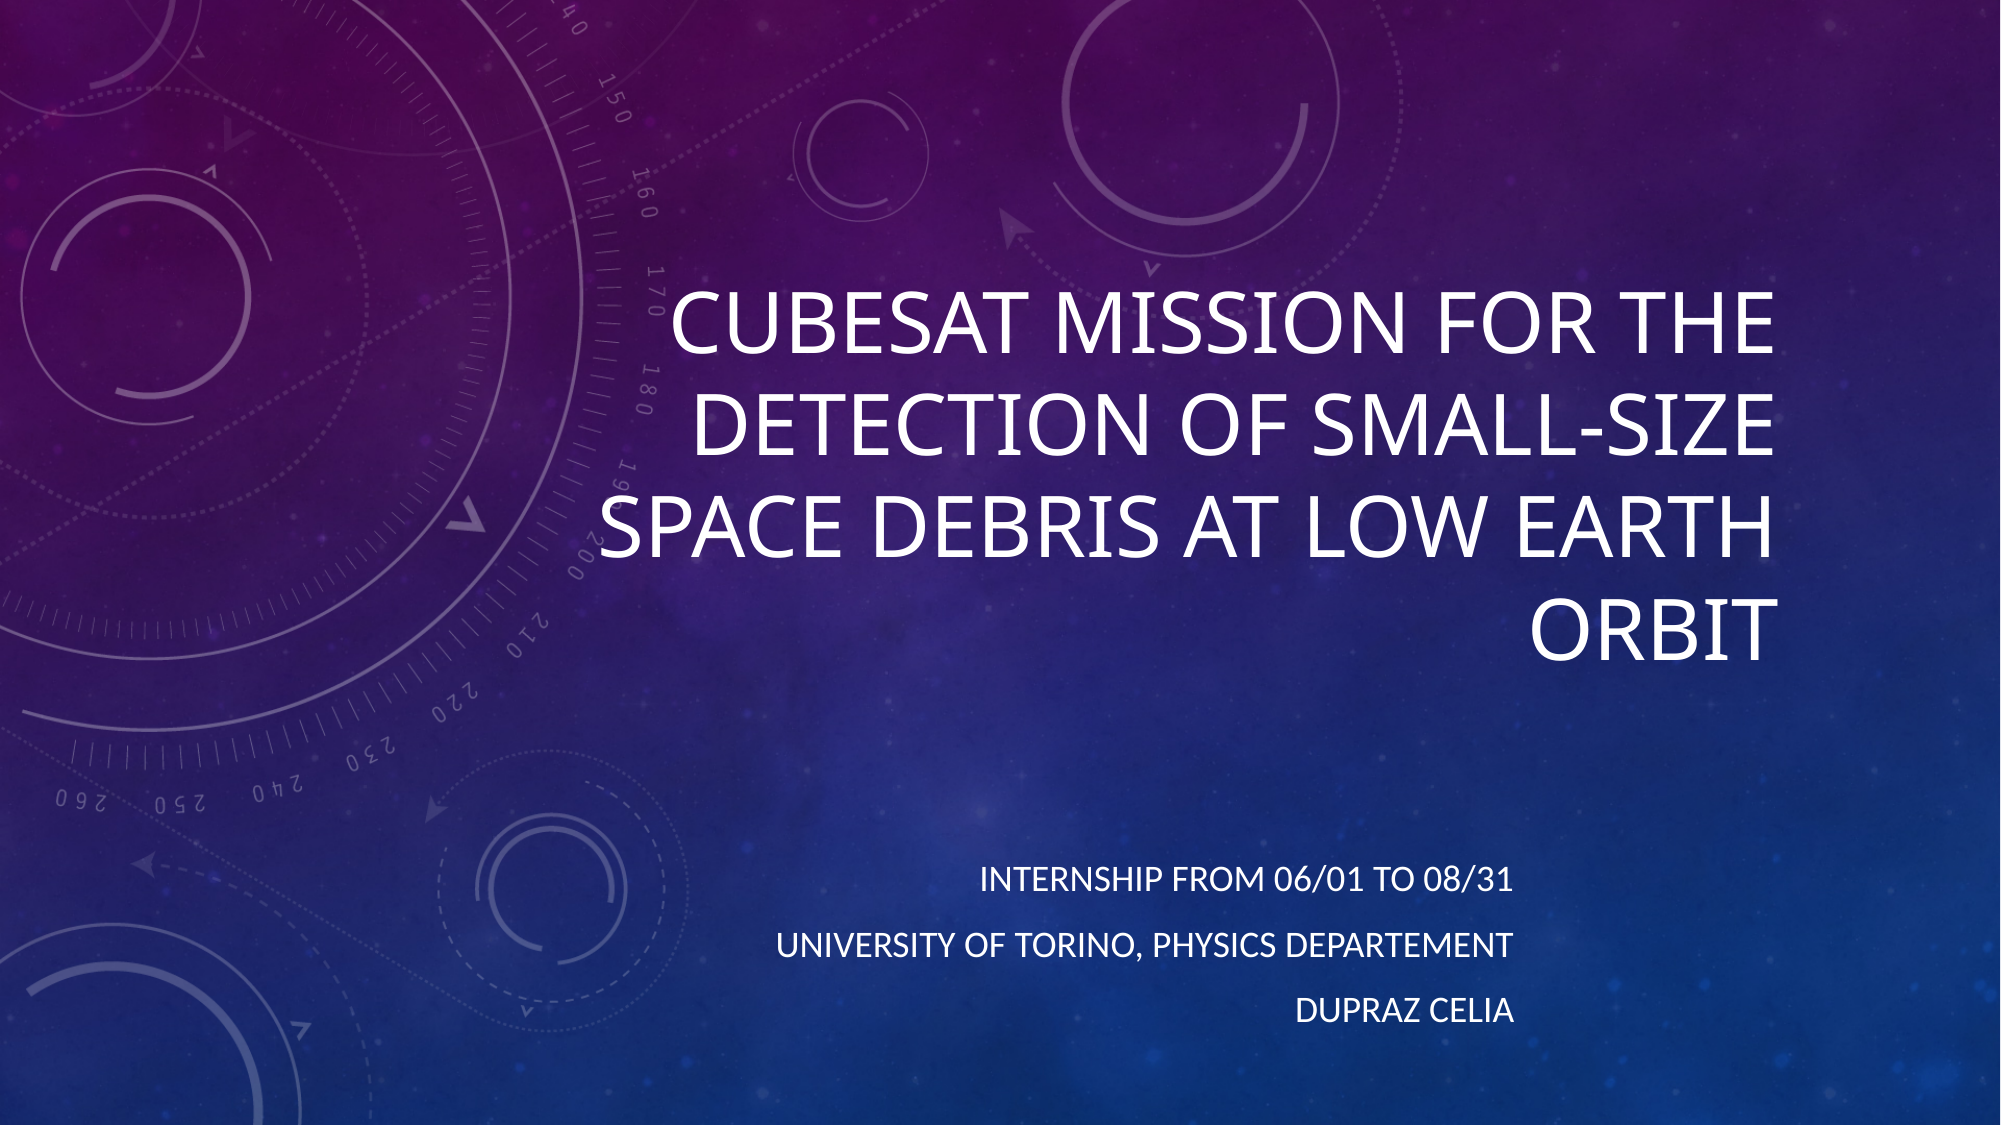

# CubeSat mission for the detection of small-size space debris at Low Earth Orbit
INTERNSHIP FROM 06/01 TO 08/31
UNIVERSITY OF TORINO, PHYSICS DEPARTEMENT
DUPRAZ CELIA